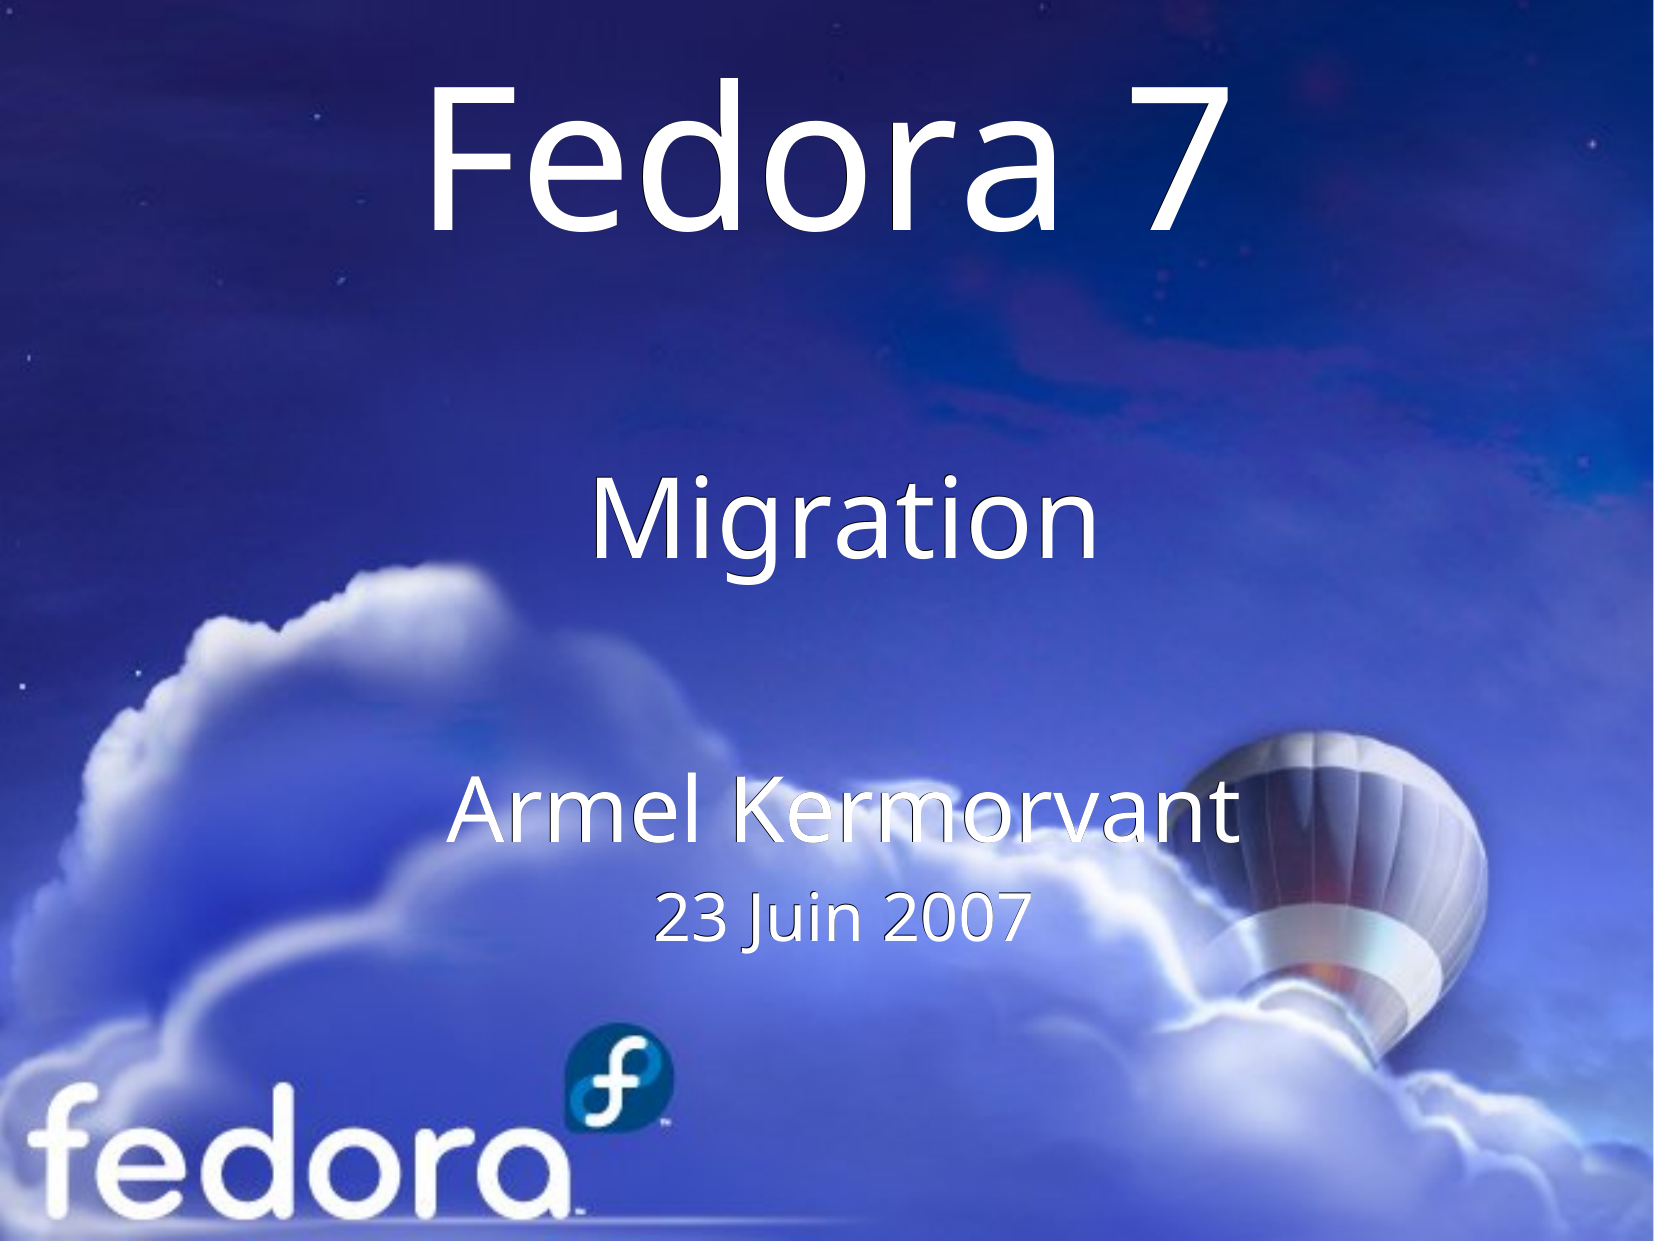

# Fedora 7
Migration
Armel Kermorvant
23 Juin 2007